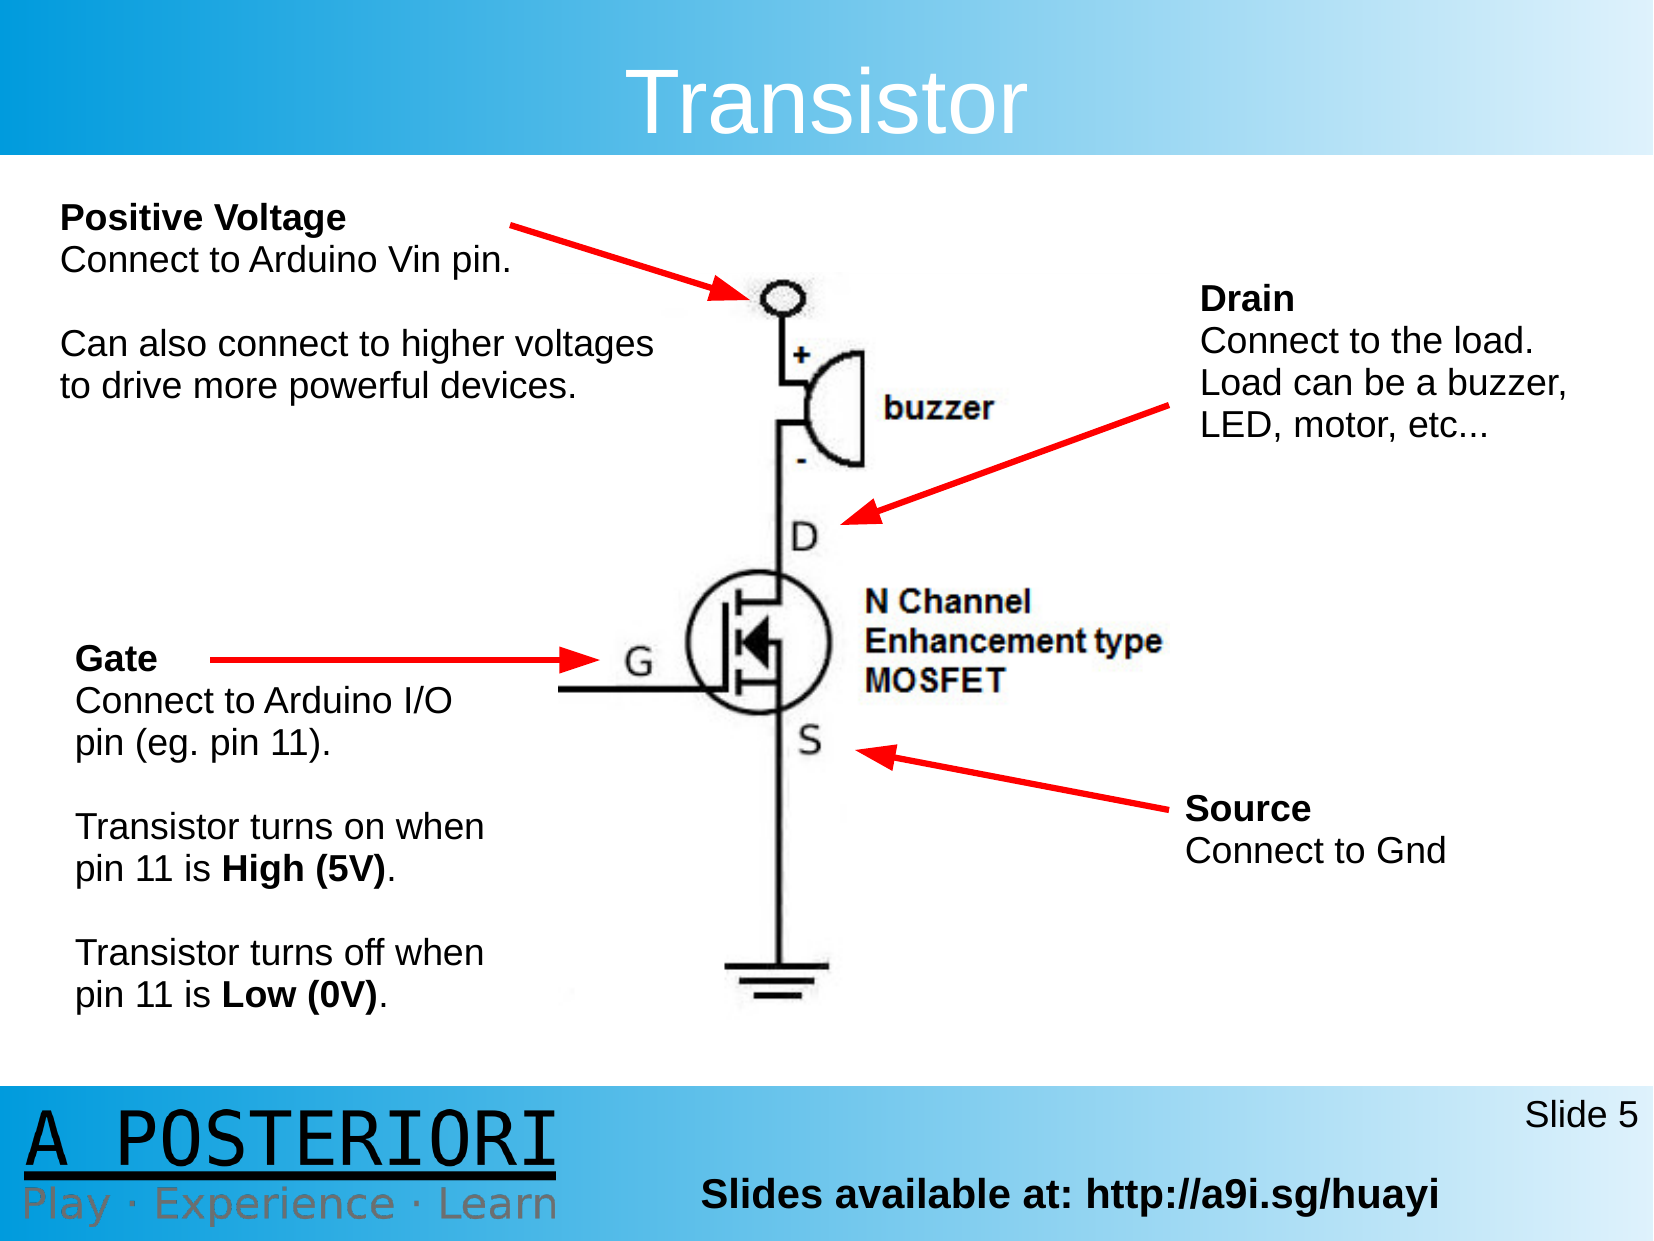

# Transistor
Positive Voltage
Connect to Arduino Vin pin.
Can also connect to higher voltages to drive more powerful devices.
Drain
Connect to the load. Load can be a buzzer, LED, motor, etc...
Gate
Connect to Arduino I/O pin (eg. pin 11).
Transistor turns on when pin 11 is High (5V).
Transistor turns off when pin 11 is Low (0V).
Source
Connect to Gnd